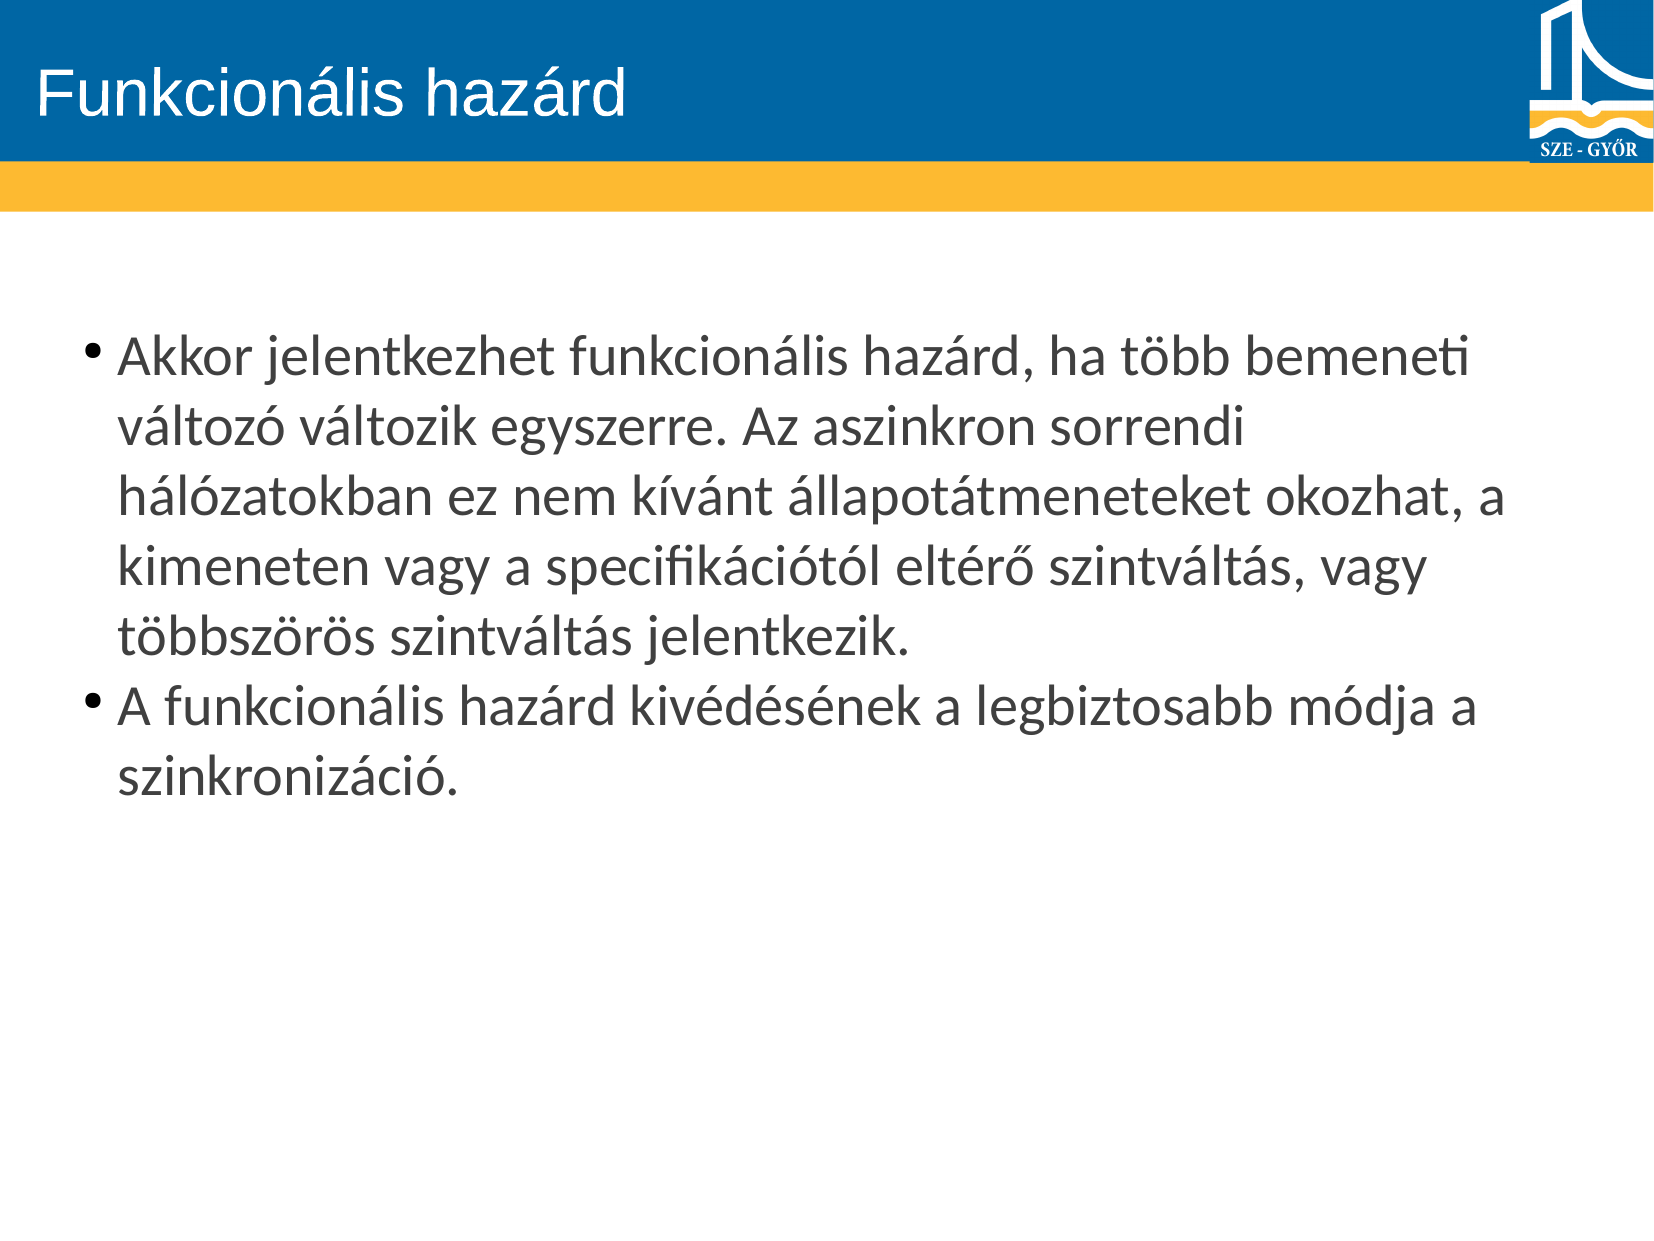

Funkcionális hazárd
Akkor jelentkezhet funkcionális hazárd, ha több bemeneti változó változik egyszerre. Az aszinkron sorrendi hálózatokban ez nem kívánt állapotátmeneteket okozhat, a kimeneten vagy a specifikációtól eltérő szintváltás, vagy többszörös szintváltás jelentkezik.
A funkcionális hazárd kivédésének a legbiztosabb módja a szinkronizáció.